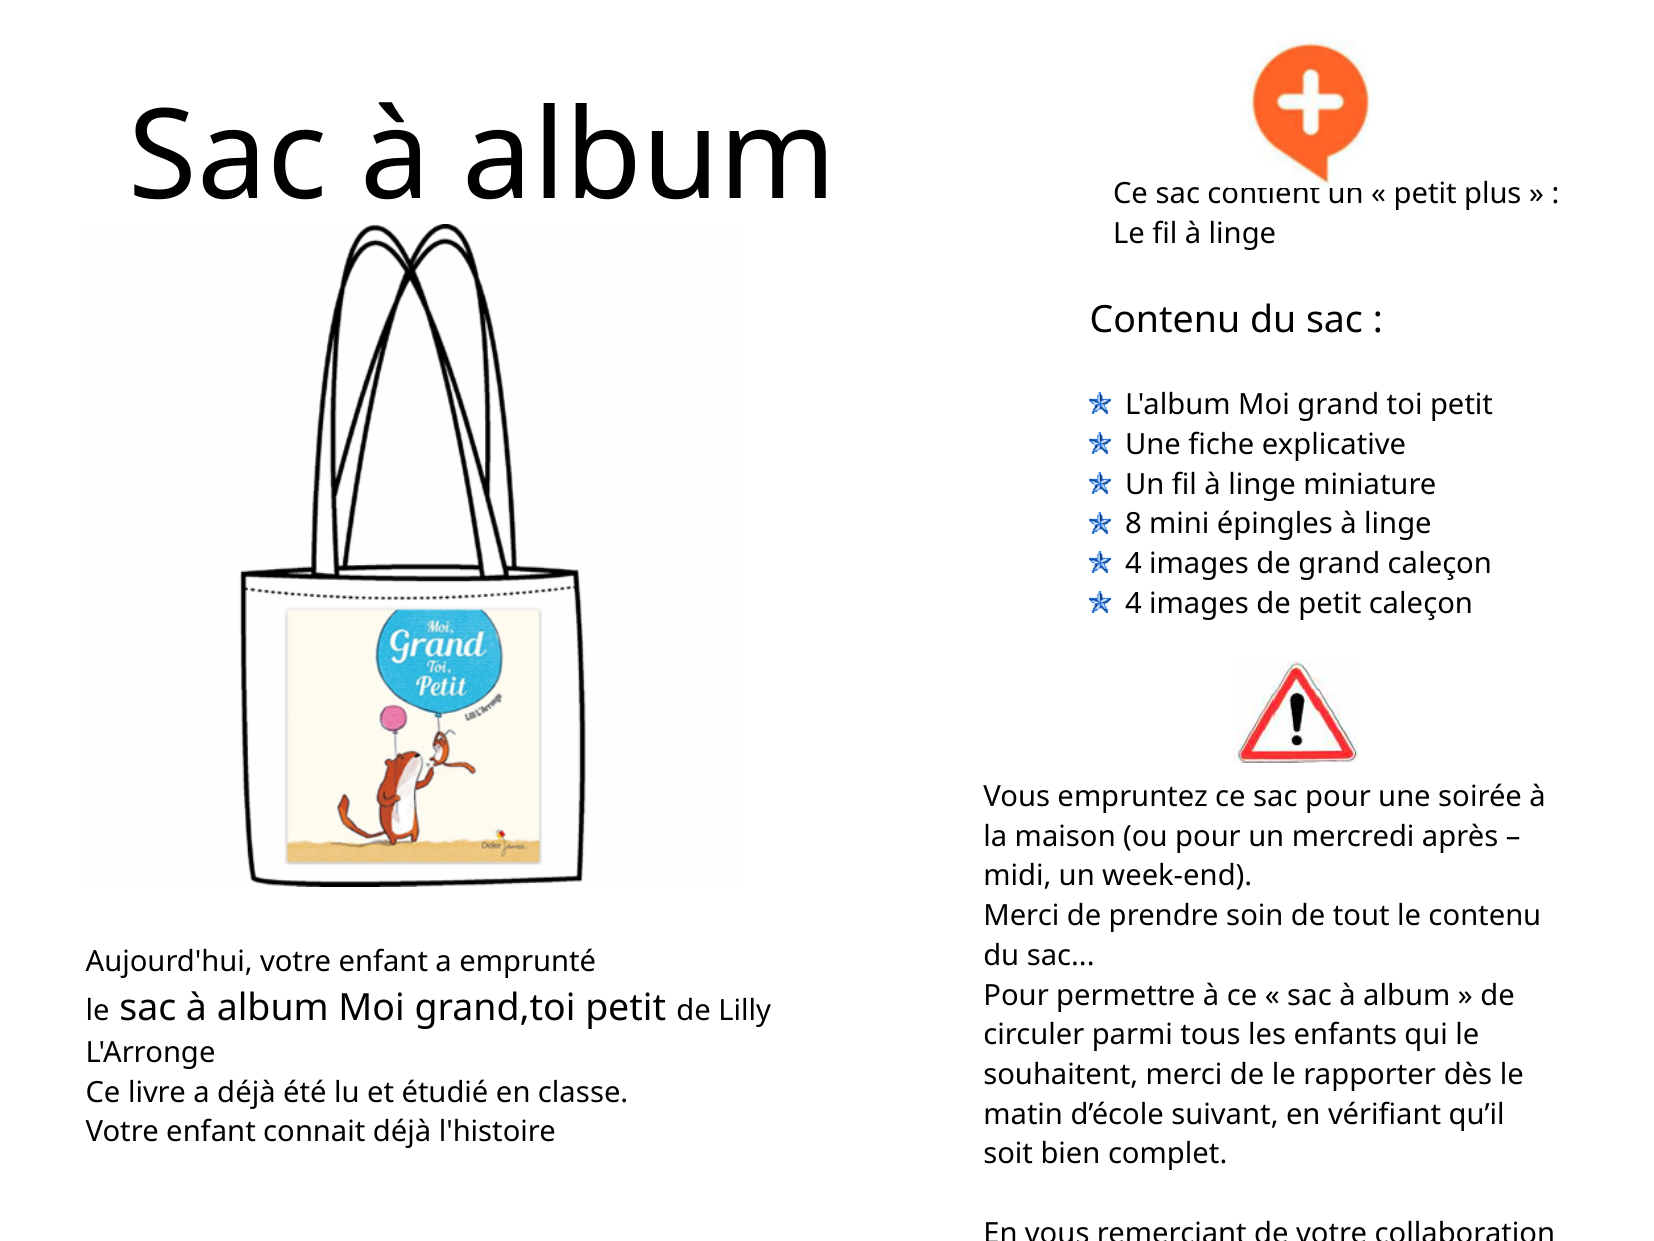

Sac à album
Ce sac contient un « petit plus » :
Le fil à linge
Contenu du sac :
L'album Moi grand toi petit
Une fiche explicative
Un fil à linge miniature
8 mini épingles à linge
4 images de grand caleçon
4 images de petit caleçon
Vous empruntez ce sac pour une soirée à la maison (ou pour un mercredi après – midi, un week-end).
Merci de prendre soin de tout le contenu du sac...
Pour permettre à ce « sac à album » de circuler parmi tous les enfants qui le souhaitent, merci de le rapporter dès le matin d’école suivant, en vérifiant qu’il soit bien complet.
En vous remerciant de votre collaboration
Aujourd'hui, votre enfant a emprunté
le sac à album Moi grand,toi petit de Lilly L'Arronge
Ce livre a déjà été lu et étudié en classe.
Votre enfant connait déjà l'histoire